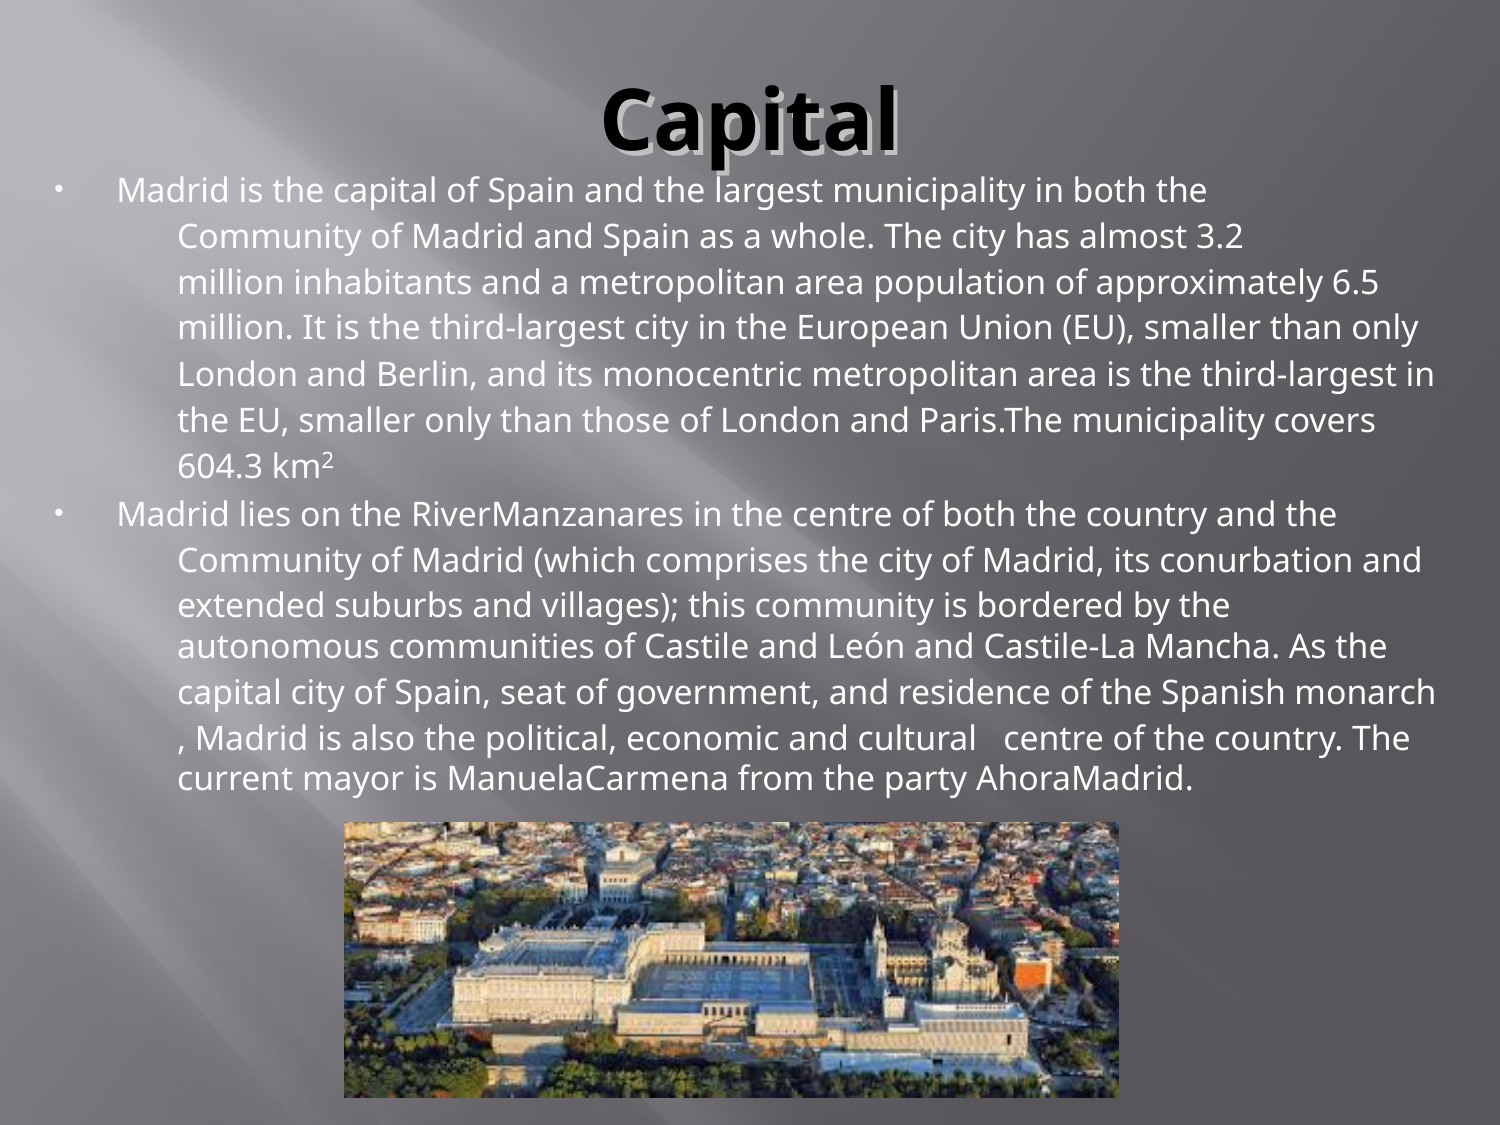

# Capital
Madrid is the capital of Spain and the largest municipality in both the Community of Madrid and Spain as a whole. The city has almost 3.2 million inhabitants and a metropolitan area population of approximately 6.5 million. It is the third-largest city in the European Union (EU), smaller than only London and Berlin, and its monocentric metropolitan area is the third-largest in the EU, smaller only than those of London and Paris.The municipality covers 604.3 km2
Madrid lies on the RiverManzanares in the centre of both the country and the Community of Madrid (which comprises the city of Madrid, its conurbation and extended suburbs and villages); this community is bordered by the autonomous communities of Castile and León and Castile-La Mancha. As the capital city of Spain, seat of government, and residence of the Spanish monarch, Madrid is also the political, economic and cultural centre of the country. The current mayor is ManuelaCarmena from the party AhoraMadrid.